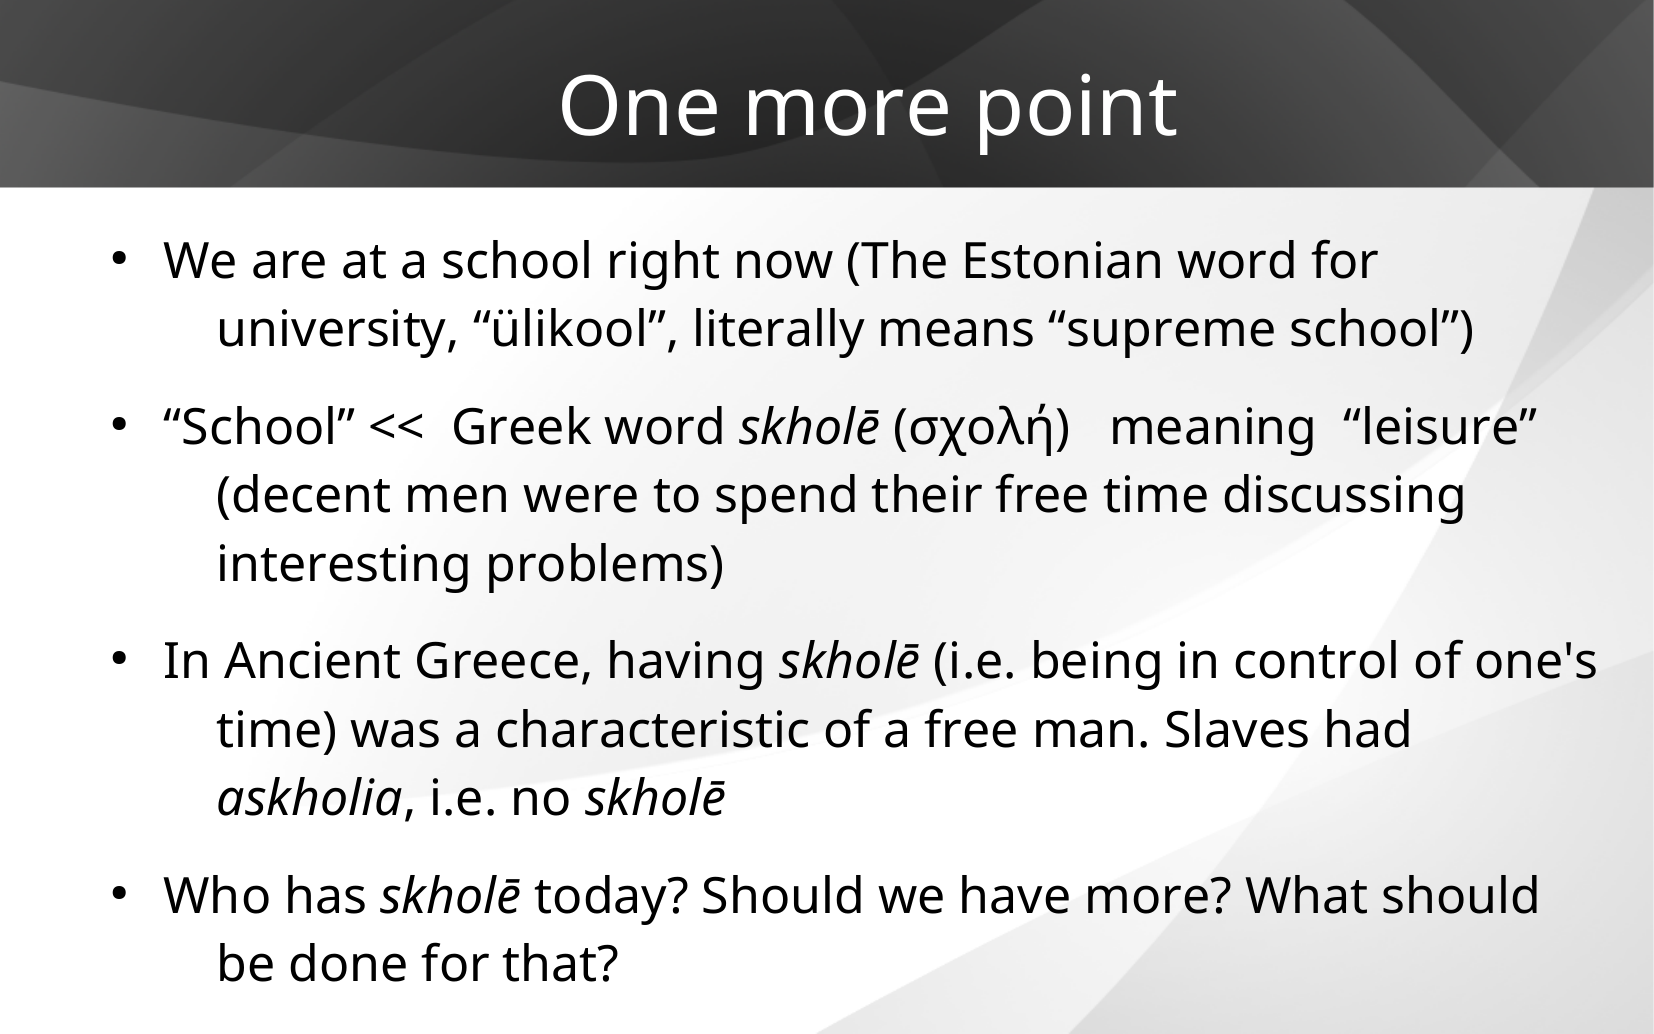

# One more point
We are at a school right now (The Estonian word for university, “ülikool”, literally means “supreme school”)
“School” << Greek word skholē (σχολή) meaning “leisure” (decent men were to spend their free time discussing interesting problems)
In Ancient Greece, having skholē (i.e. being in control of one's time) was a characteristic of a free man. Slaves had askholia, i.e. no skholē
Who has skholē today? Should we have more? What should be done for that?